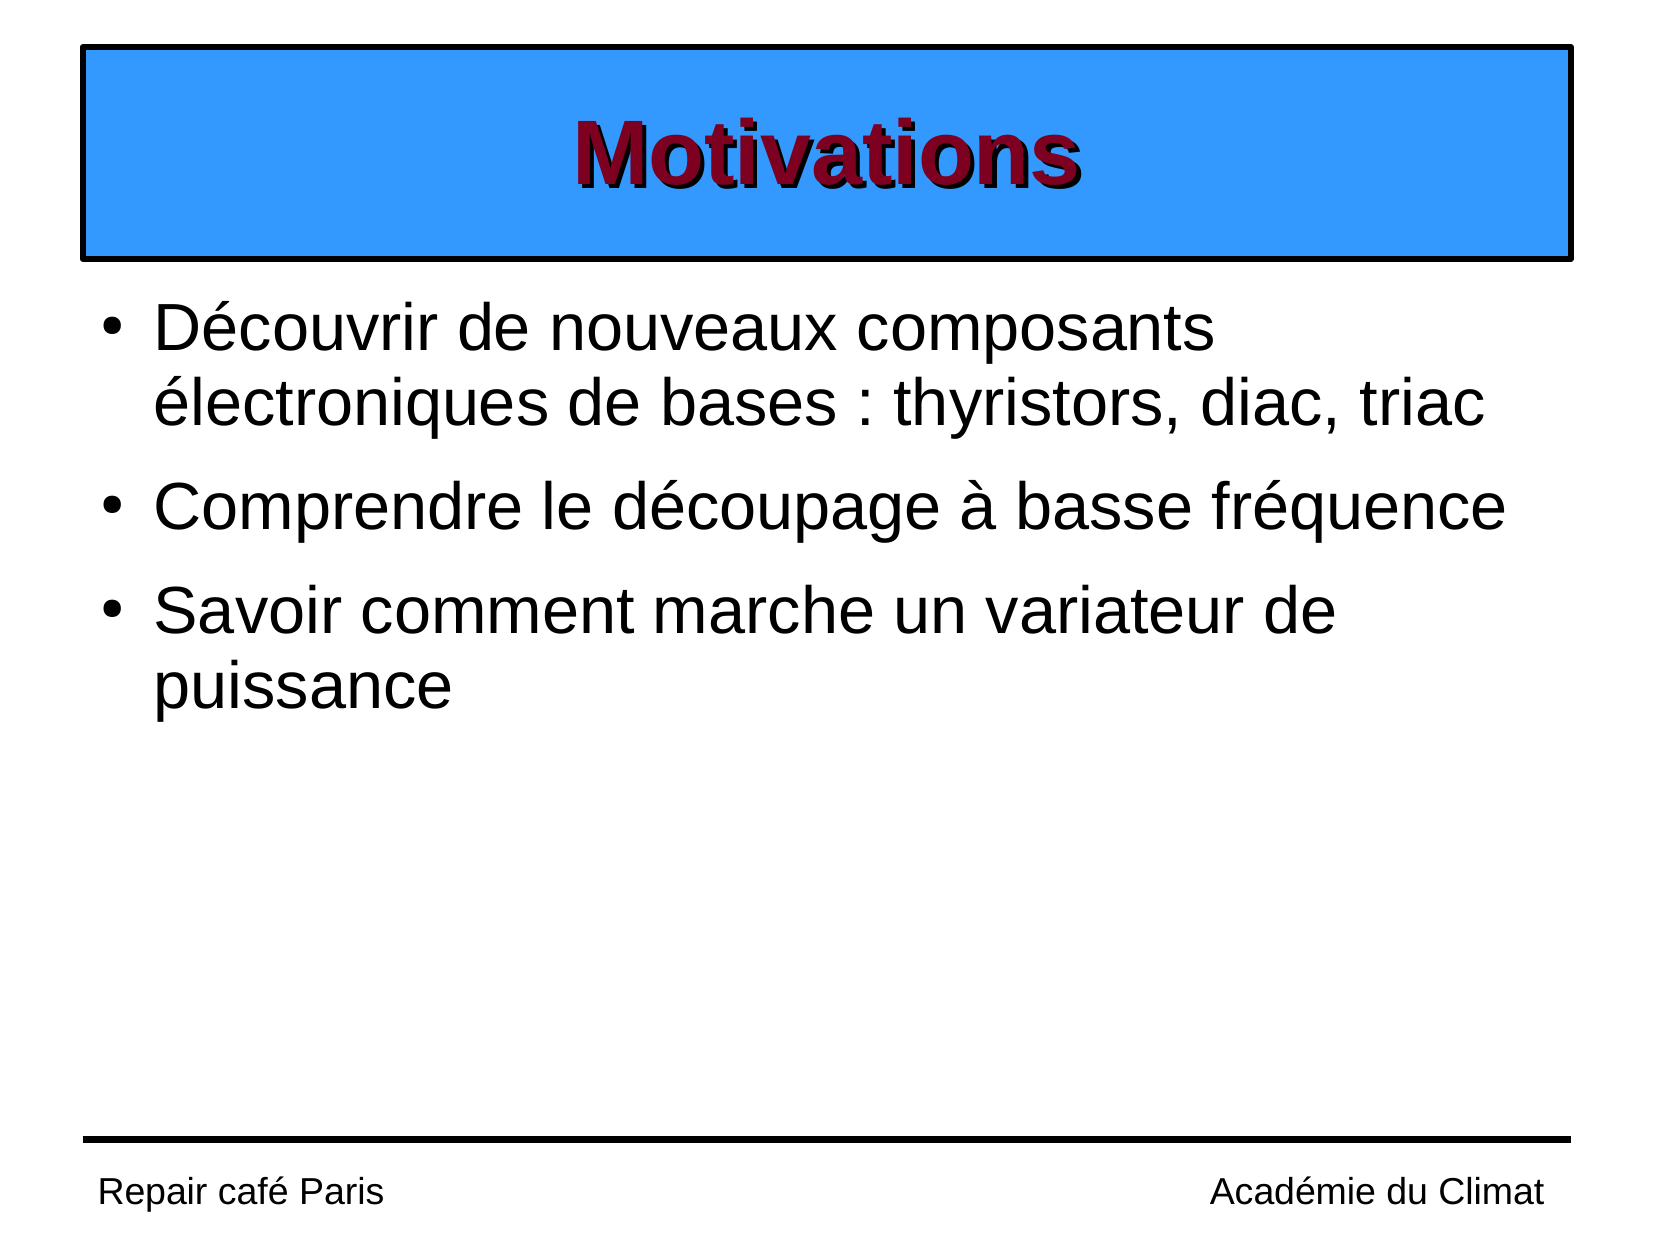

# Motivations
Découvrir de nouveaux composants électroniques de bases : thyristors, diac, triac
Comprendre le découpage à basse fréquence
Savoir comment marche un variateur de puissance
Repair café Paris	Académie du Climat